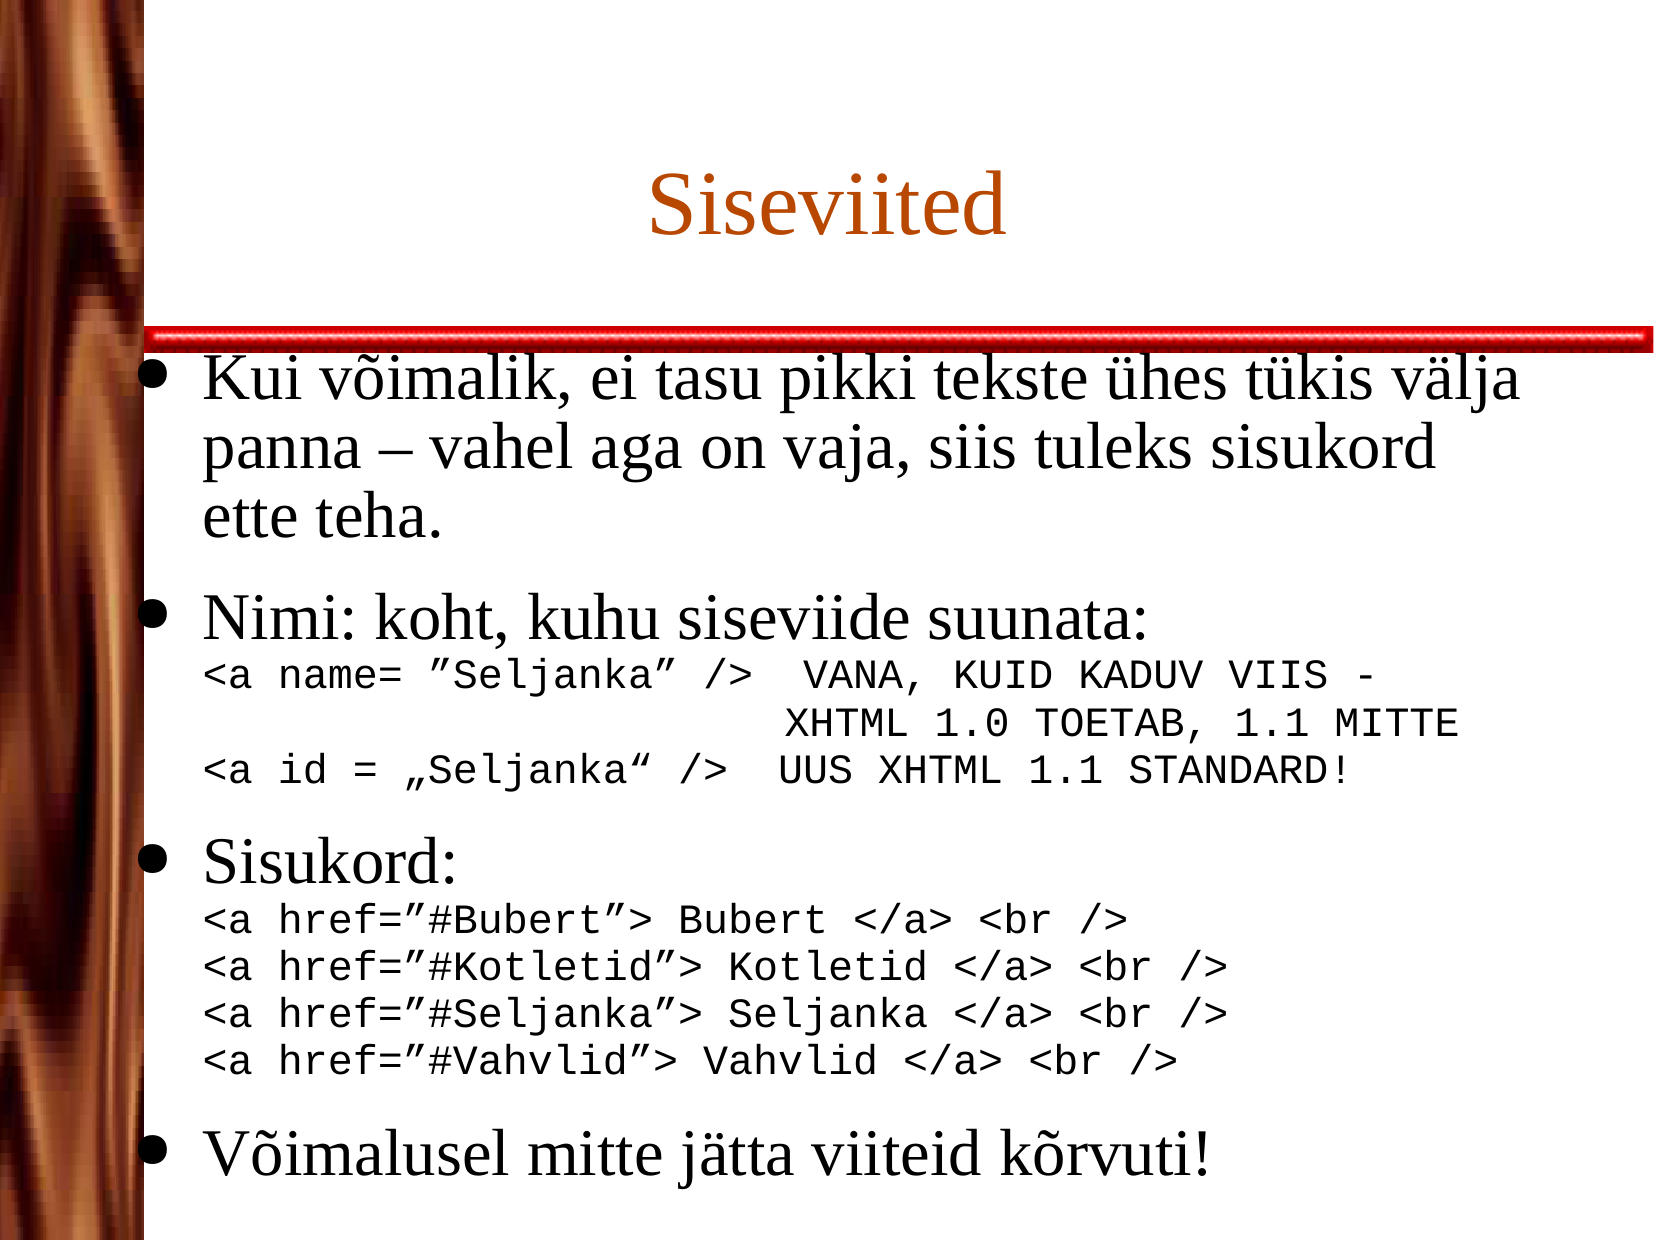

# Siseviited
Kui võimalik, ei tasu pikki tekste ühes tükis välja panna – vahel aga on vaja, siis tuleks sisukord ette teha.
Nimi: koht, kuhu siseviide suunata:
<a name= ”Seljanka” /> VANA, KUID KADUV VIIS -
								XHTML 1.0 TOETAB, 1.1 MITTE
<a id = „Seljanka“ /> UUS XHTML 1.1 STANDARD!
Sisukord:
<a href=”#Bubert”> Bubert </a> <br />
<a href=”#Kotletid”> Kotletid </a> <br />
<a href=”#Seljanka”> Seljanka </a> <br />
<a href=”#Vahvlid”> Vahvlid </a> <br />
Võimalusel mitte jätta viiteid kõrvuti!